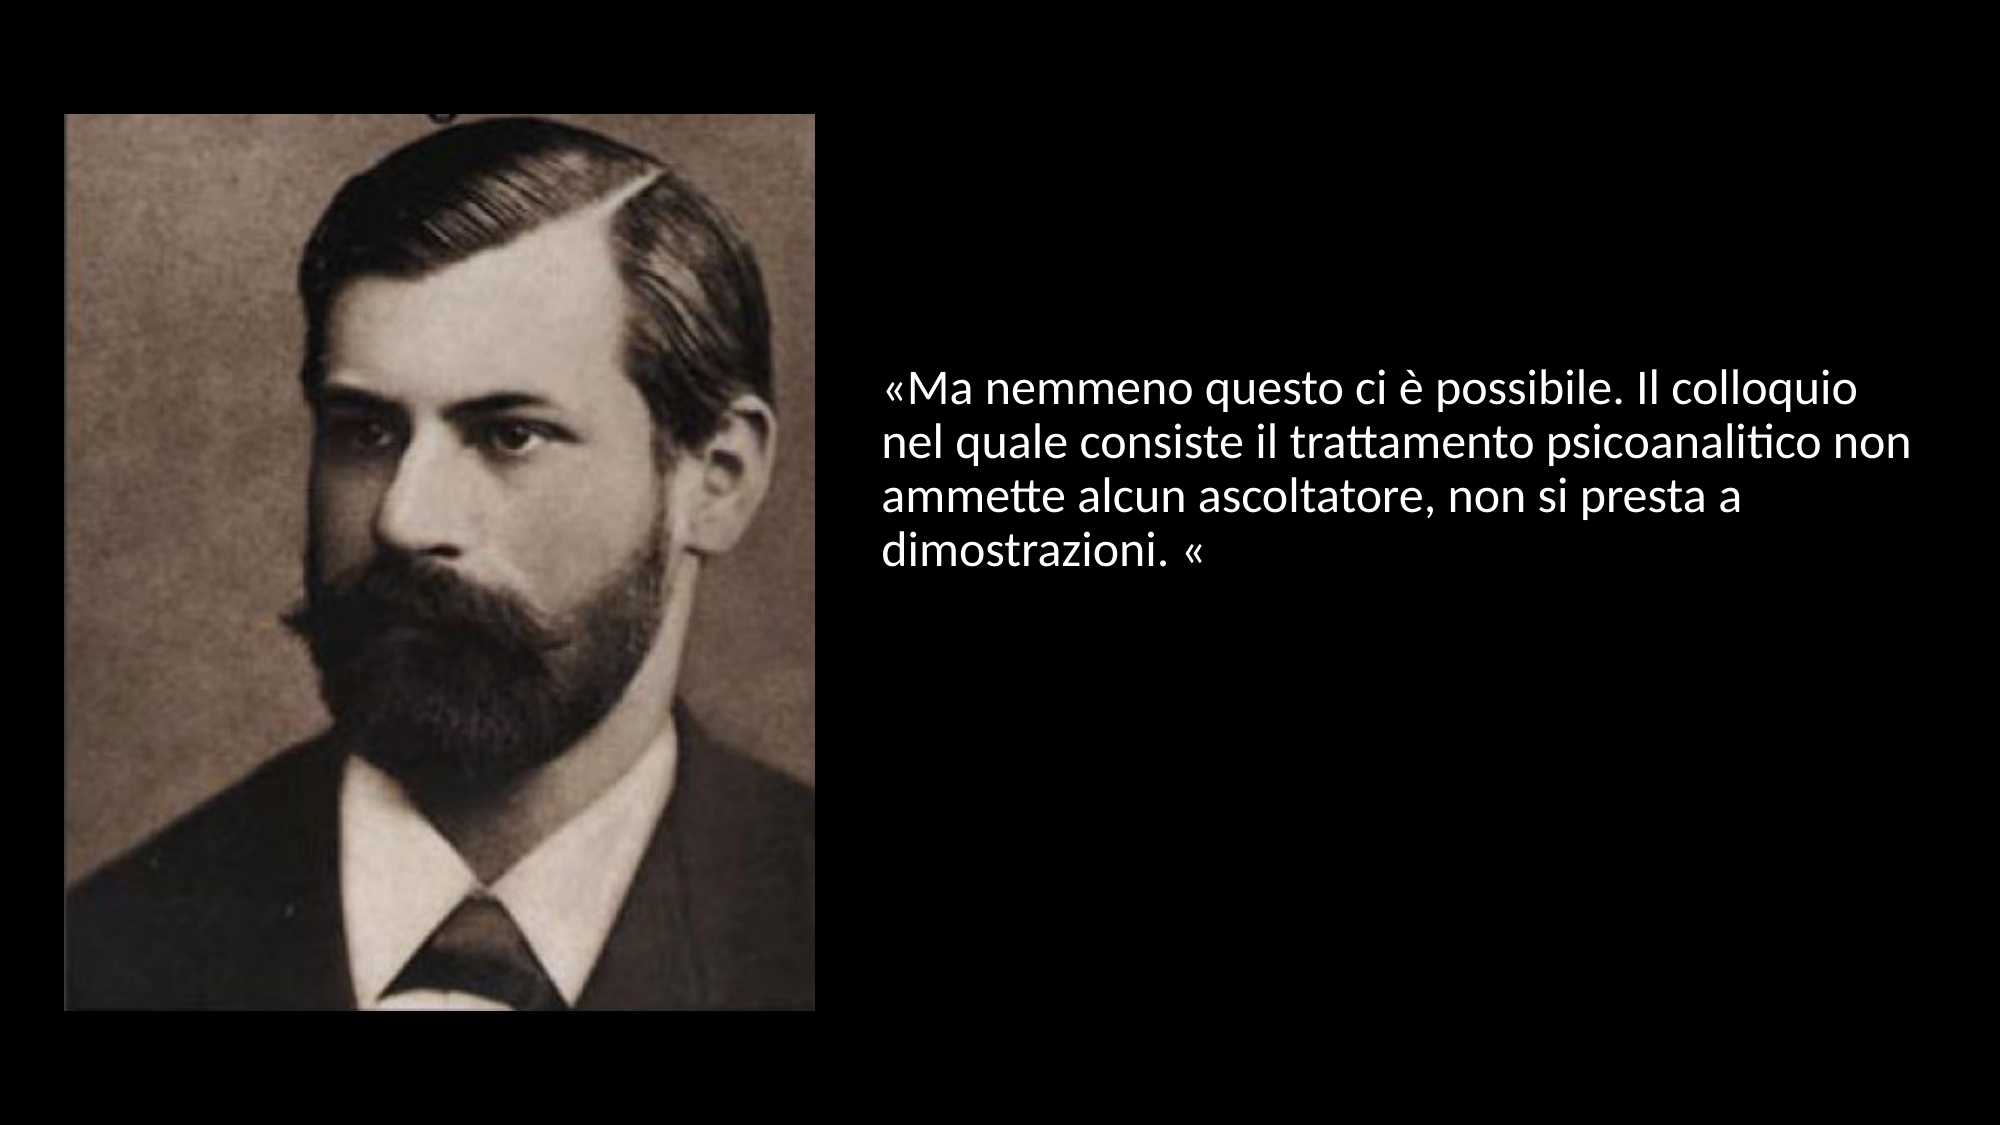

#
«Ma nemmeno questo ci è possibile. Il colloquio nel quale consiste il trattamento psicoanalitico non ammette alcun ascoltatore, non si presta a dimostrazioni. «